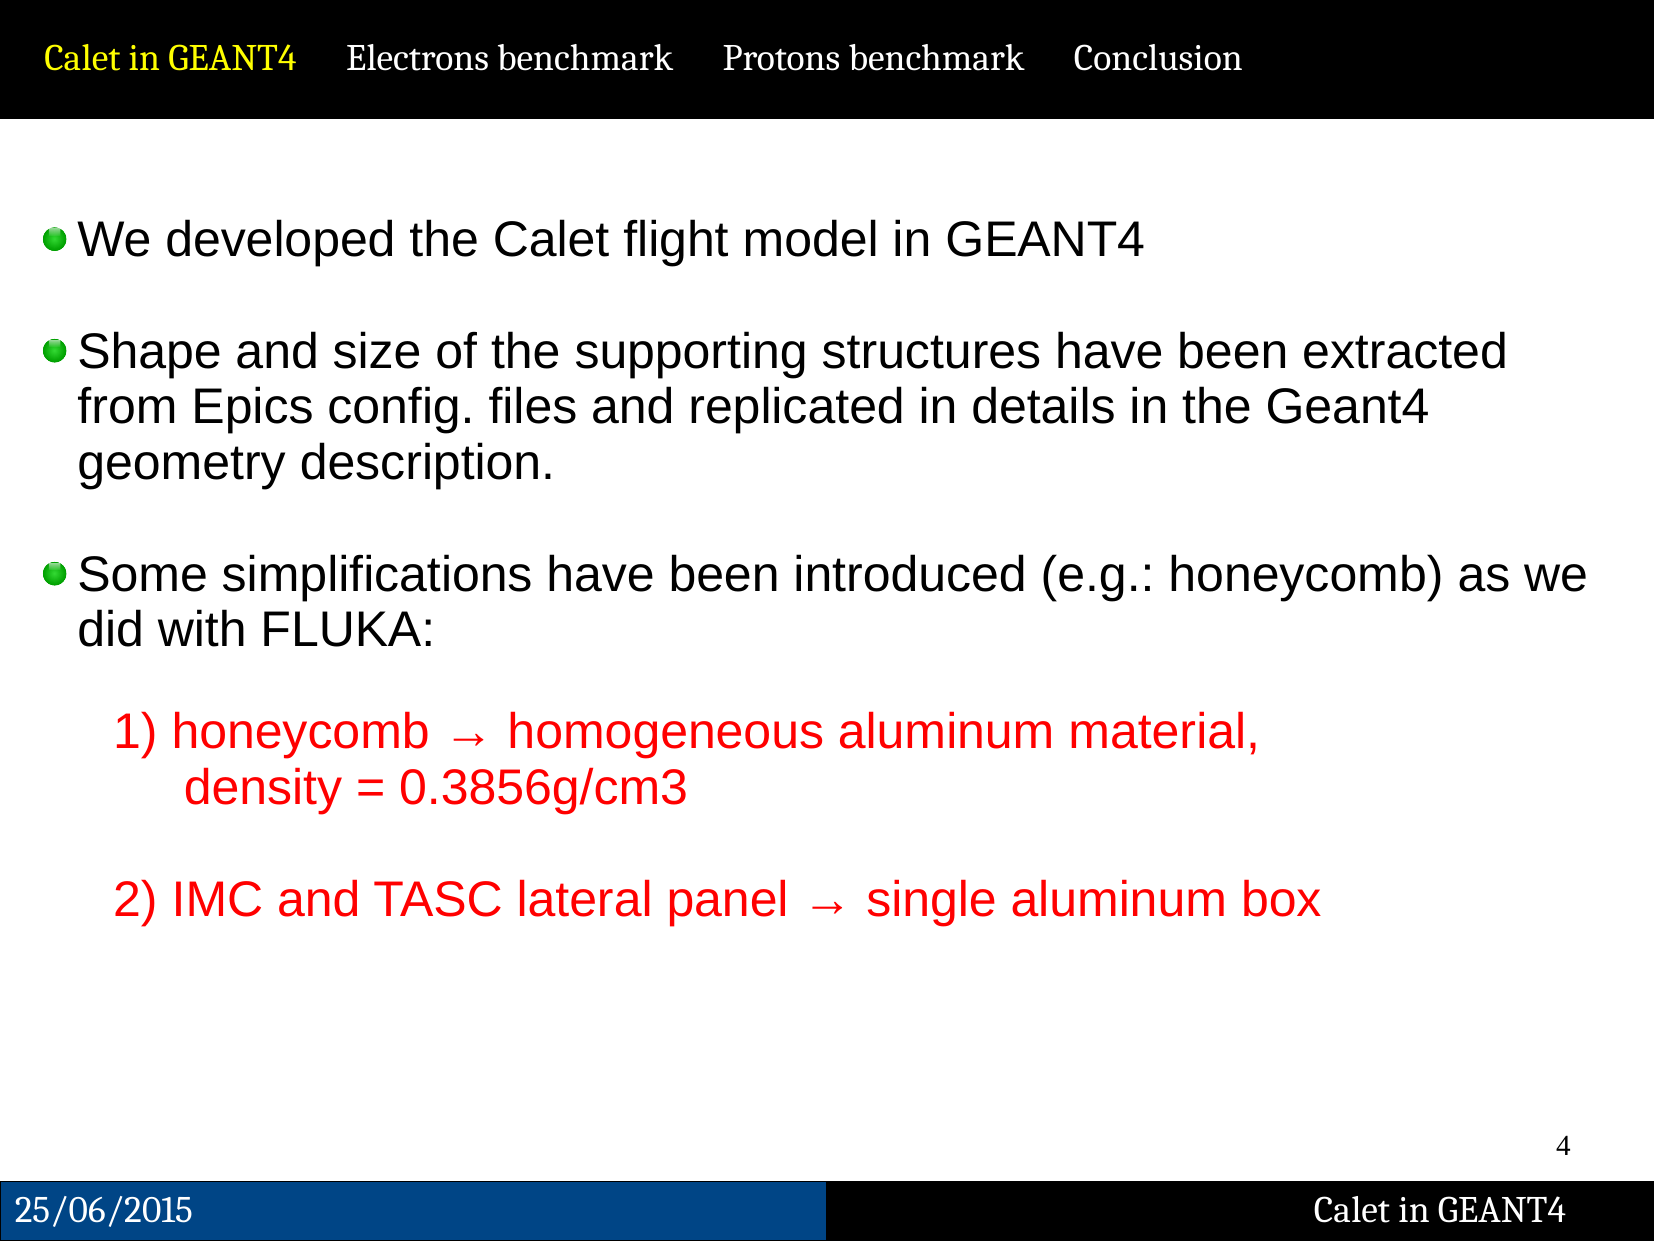

Calet in GEANT4 Electrons benchmark Protons benchmark Conclusion
We developed the Calet flight model in GEANT4
Shape and size of the supporting structures have been extracted from Epics config. files and replicated in details in the Geant4 geometry description.
Some simplifications have been introduced (e.g.: honeycomb) as we did with FLUKA:
1) honeycomb → homogeneous aluminum material,
density = 0.3856g/cm3
2) IMC and TASC lateral panel → single aluminum box
4
25/06/2015
Calet in GEANT4